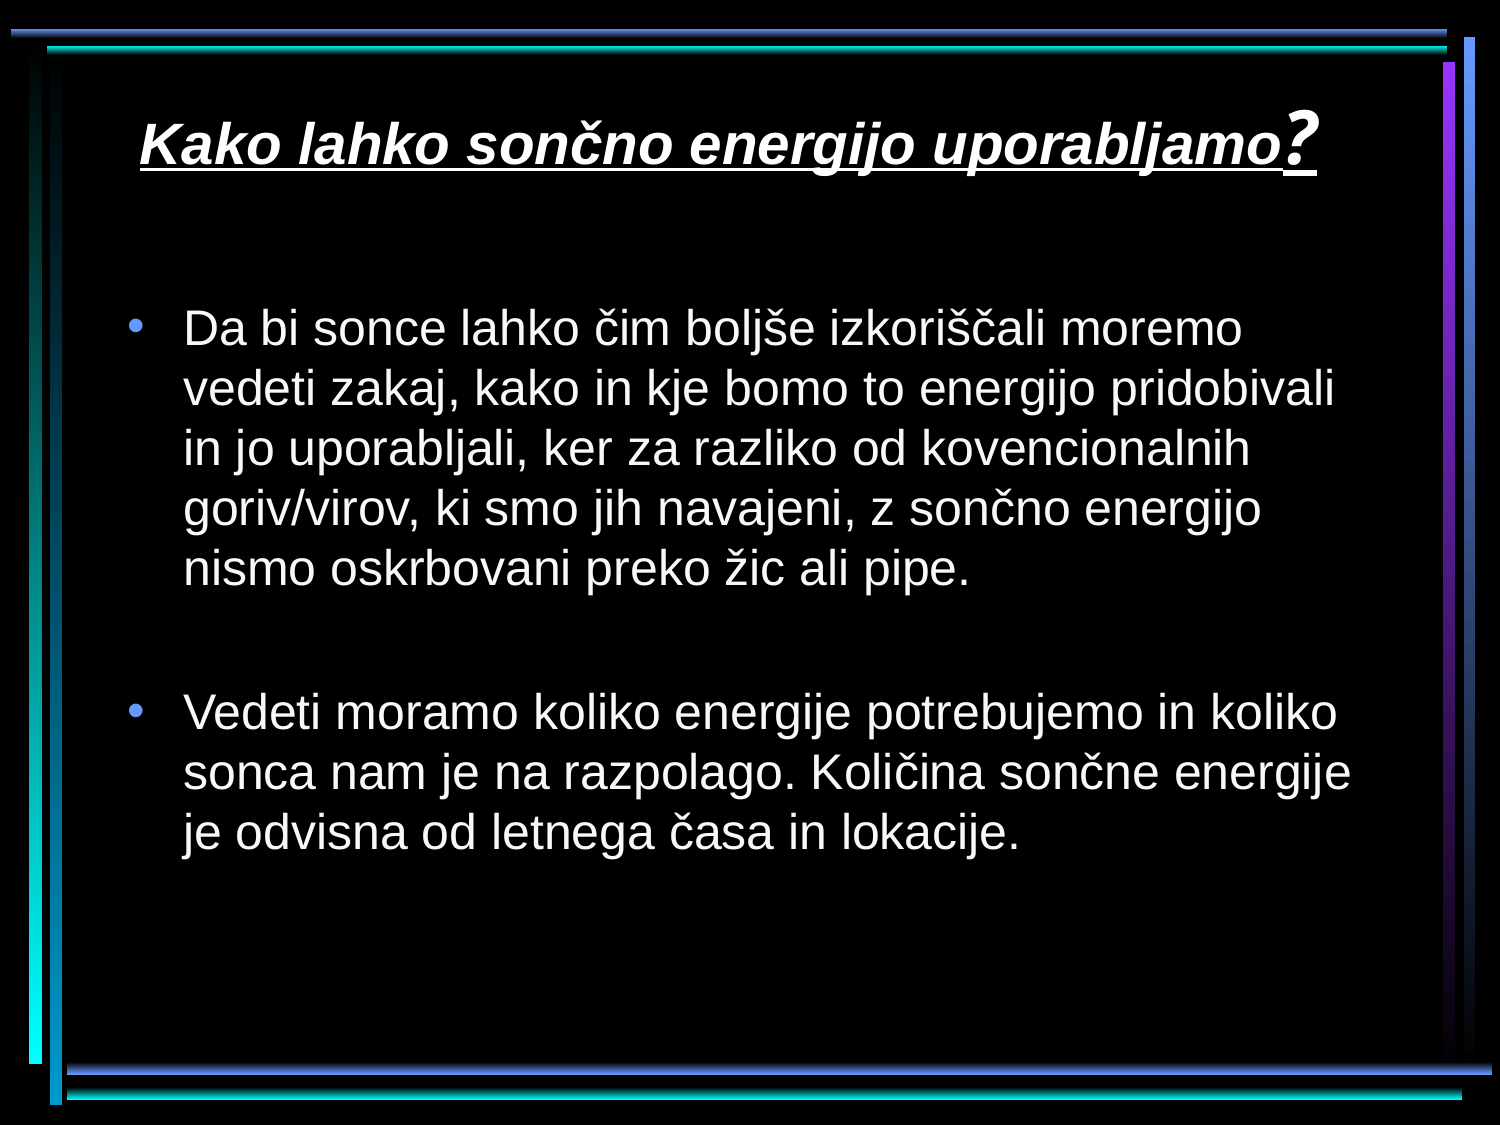

# Kako lahko sončno energijo uporabljamo?
Da bi sonce lahko čim boljše izkoriščali moremo vedeti zakaj, kako in kje bomo to energijo pridobivali in jo uporabljali, ker za razliko od kovencionalnih goriv/virov, ki smo jih navajeni, z sončno energijo nismo oskrbovani preko žic ali pipe.
Vedeti moramo koliko energije potrebujemo in koliko sonca nam je na razpolago. Količina sončne energije je odvisna od letnega časa in lokacije.